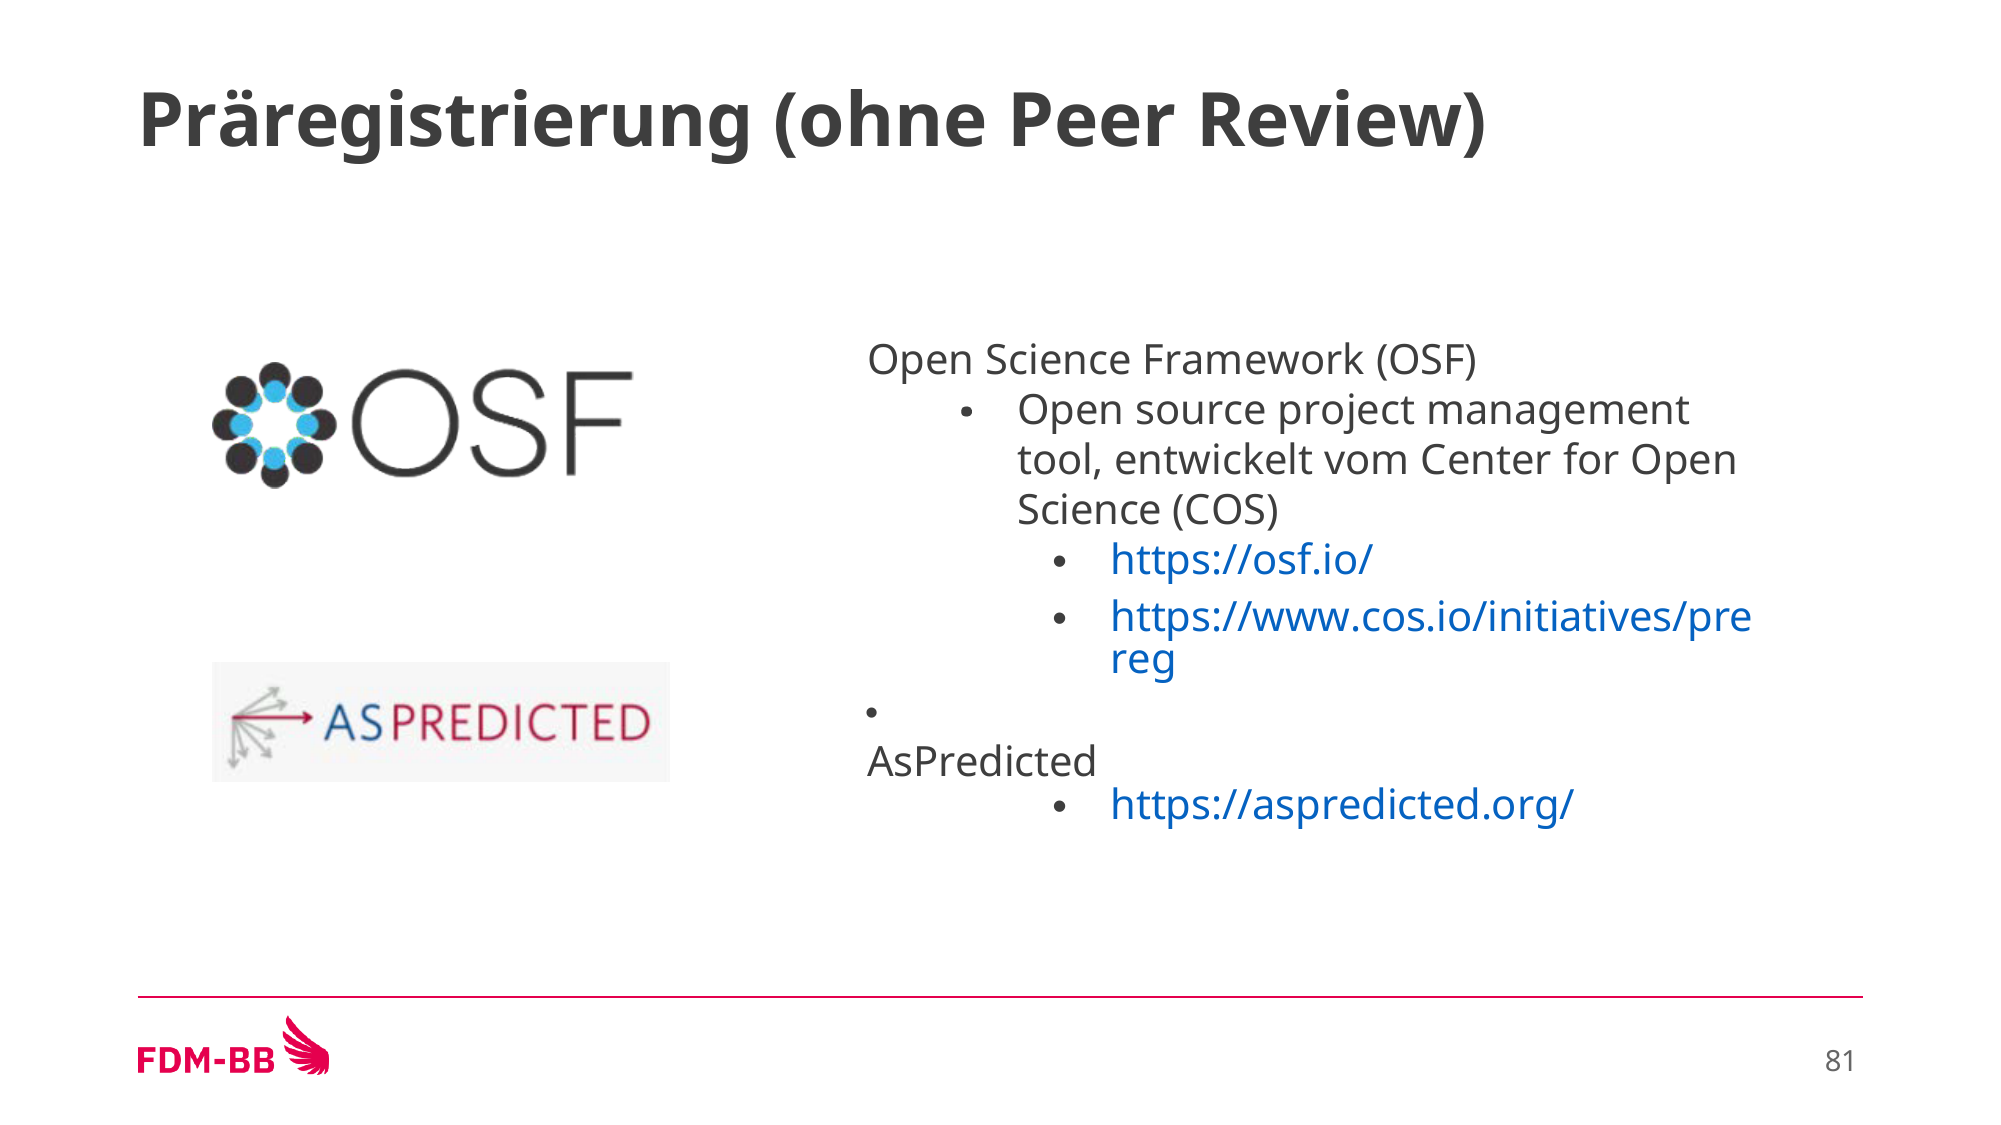

# Präregistrierung (ohne Peer Review)
Open Science Framework (OSF)
Open source project management tool, entwickelt vom Center for Open Science (COS)
https://osf.io/
https://www.cos.io/initiatives/prereg
AsPredicted
https://aspredicted.org/
52